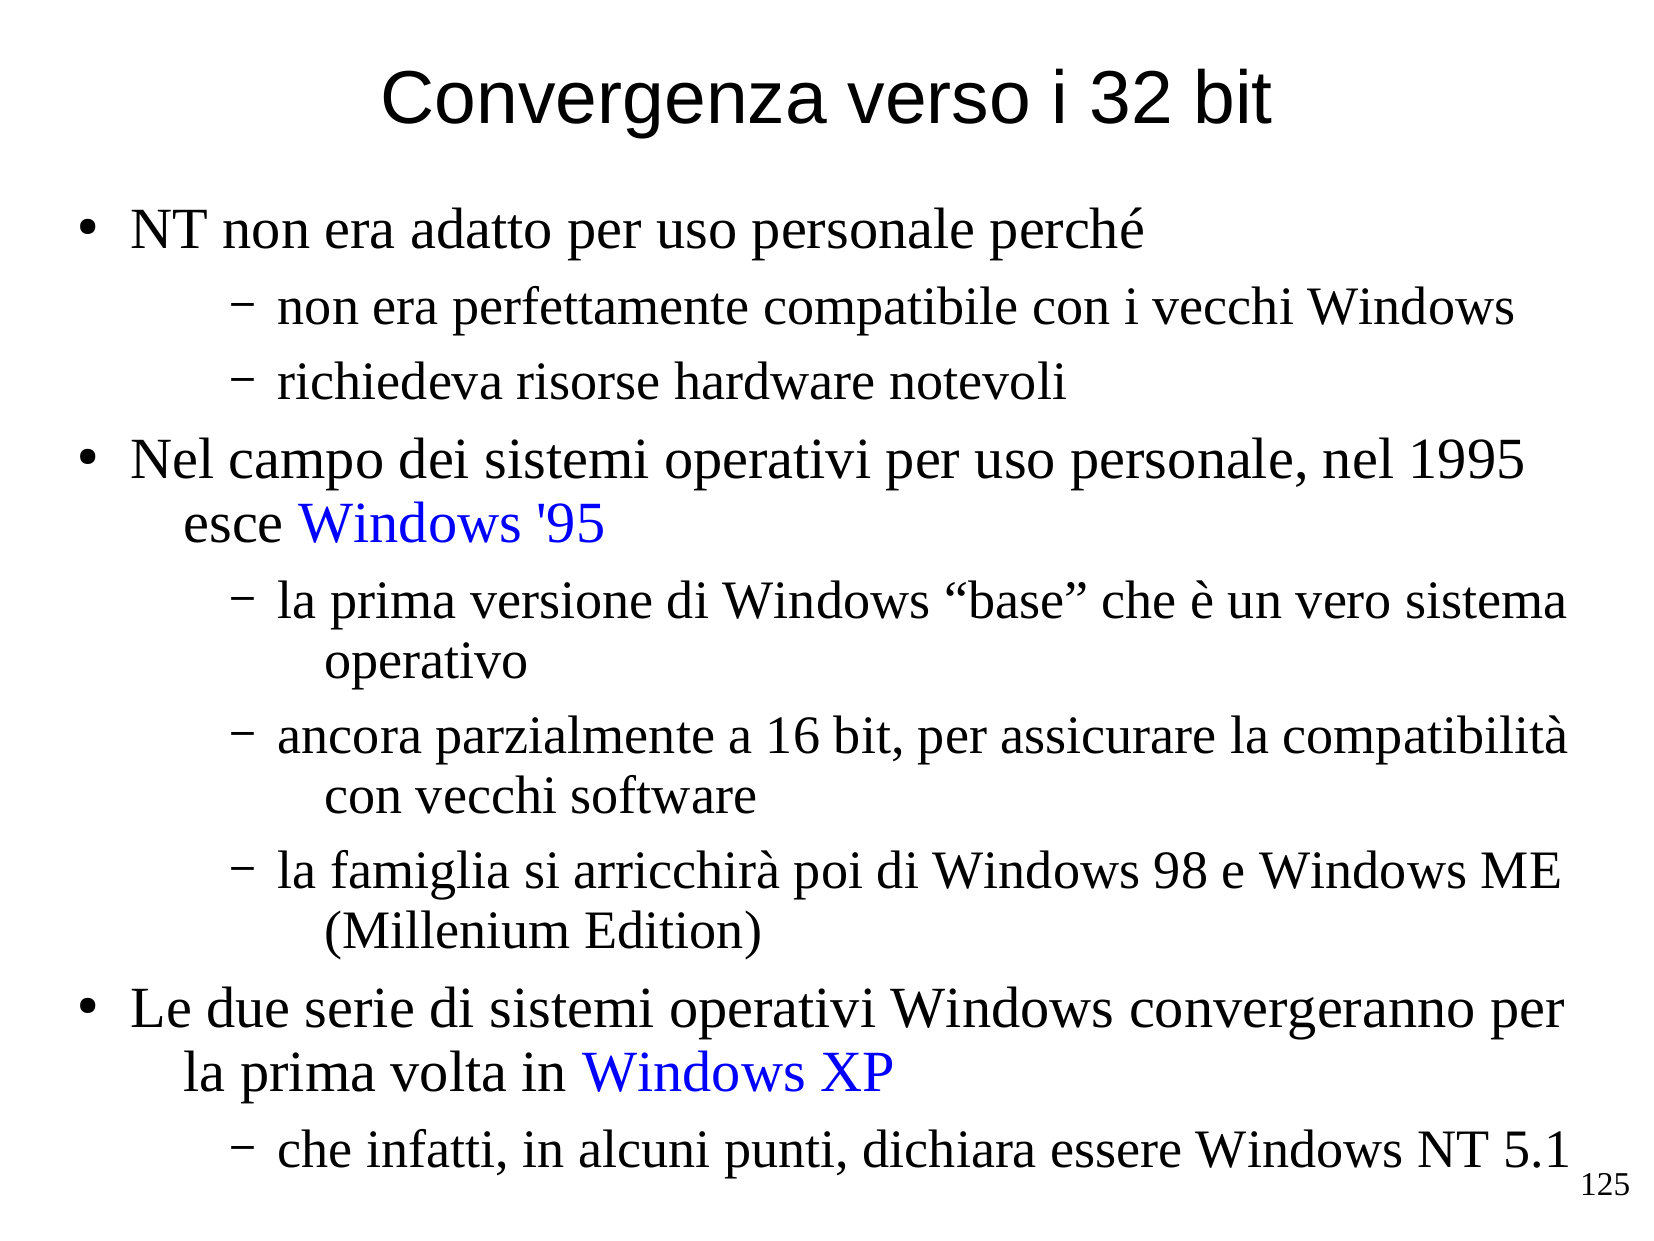

# Convergenza verso i 32 bit
NT non era adatto per uso personale perché
non era perfettamente compatibile con i vecchi Windows
richiedeva risorse hardware notevoli
Nel campo dei sistemi operativi per uso personale, nel 1995 esce Windows '95
la prima versione di Windows “base” che è un vero sistema operativo
ancora parzialmente a 16 bit, per assicurare la compatibilità con vecchi software
la famiglia si arricchirà poi di Windows 98 e Windows ME (Millenium Edition)
Le due serie di sistemi operativi Windows convergeranno per la prima volta in Windows XP
che infatti, in alcuni punti, dichiara essere Windows NT 5.1